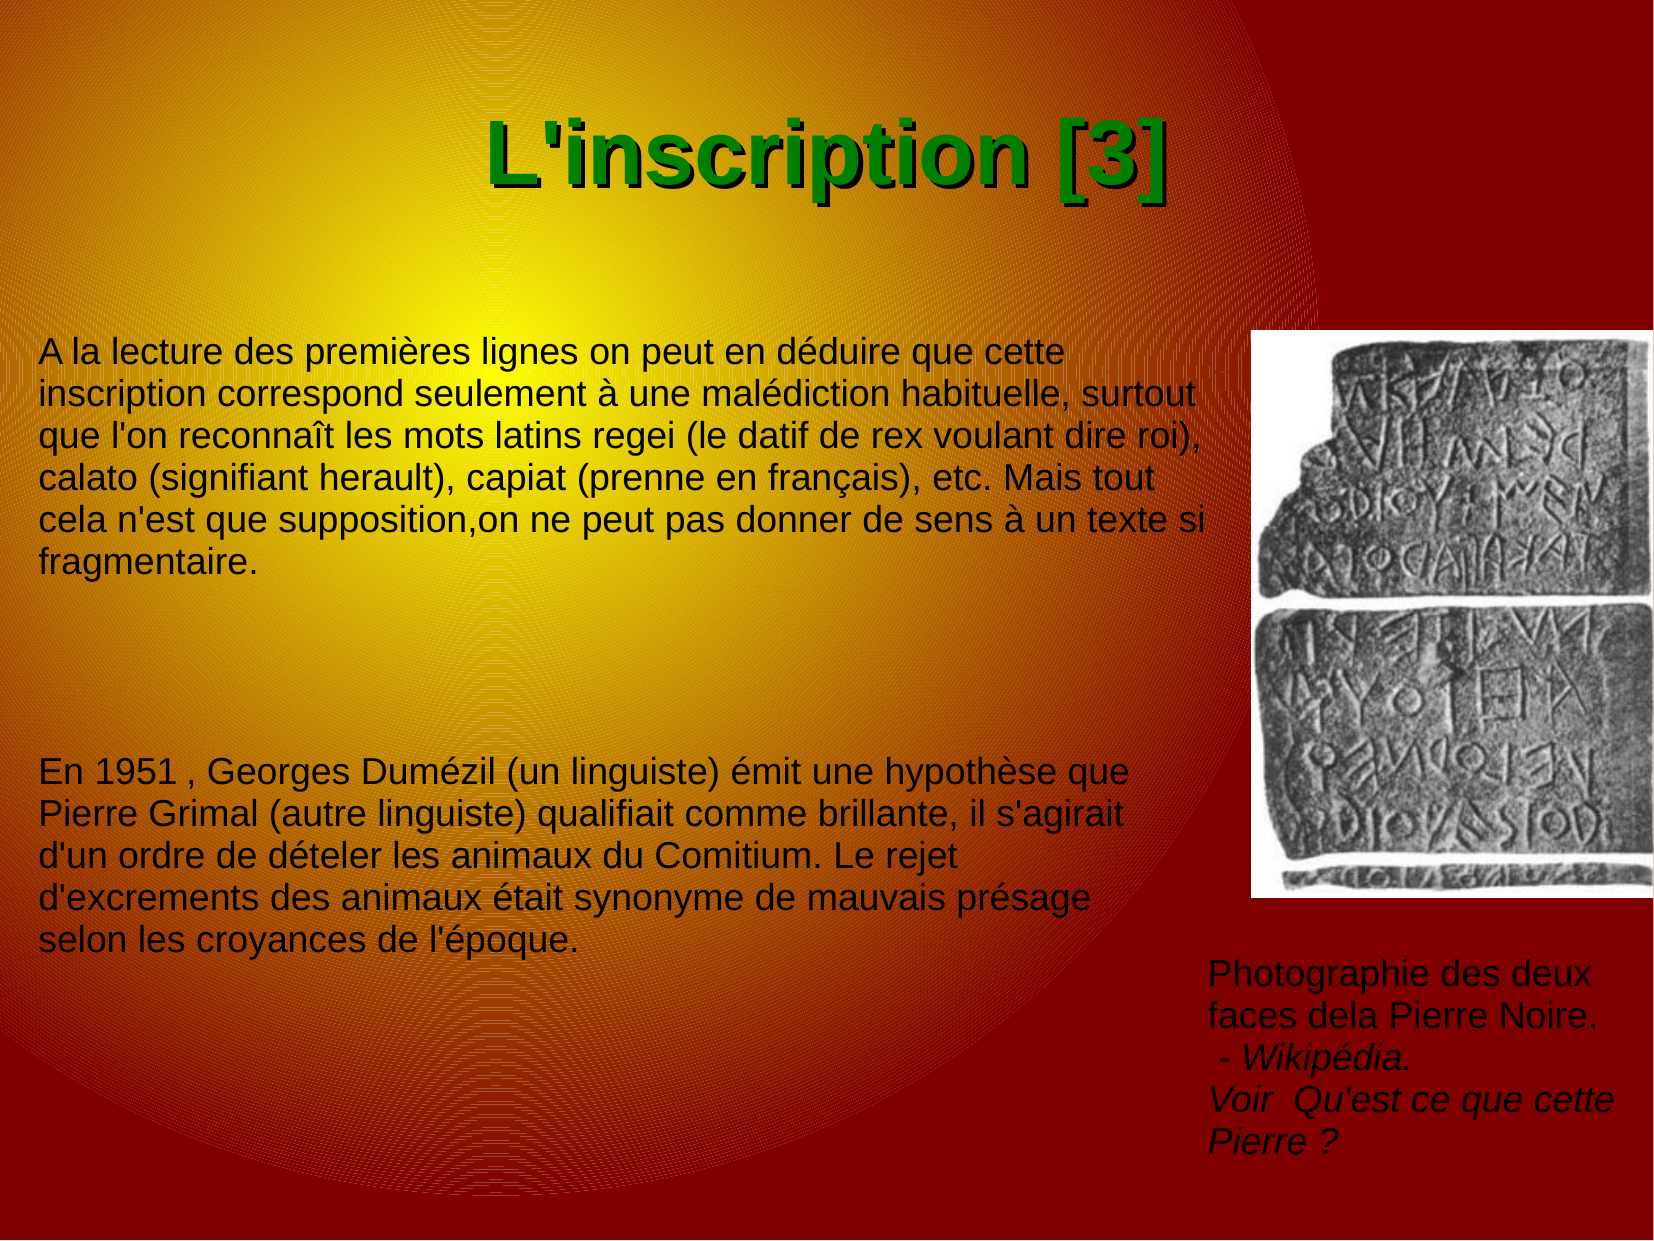

# L'inscription [3]
A la lecture des premières lignes on peut en déduire que cette inscription correspond seulement à une malédiction habituelle, surtout que l'on reconnaît les mots latins regei (le datif de rex voulant dire roi), calato (signifiant herault), capiat (prenne en français), etc. Mais tout cela n'est que supposition,on ne peut pas donner de sens à un texte si fragmentaire.
En 1951	, Georges Dumézil (un linguiste) émit une hypothèse que Pierre Grimal (autre linguiste) qualifiait comme brillante, il s'agirait d'un ordre de dételer les animaux du Comitium. Le rejet d'excrements des animaux était synonyme de mauvais présage selon les croyances de l'époque.
Photographie des deux faces dela Pierre Noire.
 - Wikipédia.
Voir  Qu'est ce que cette Pierre ?